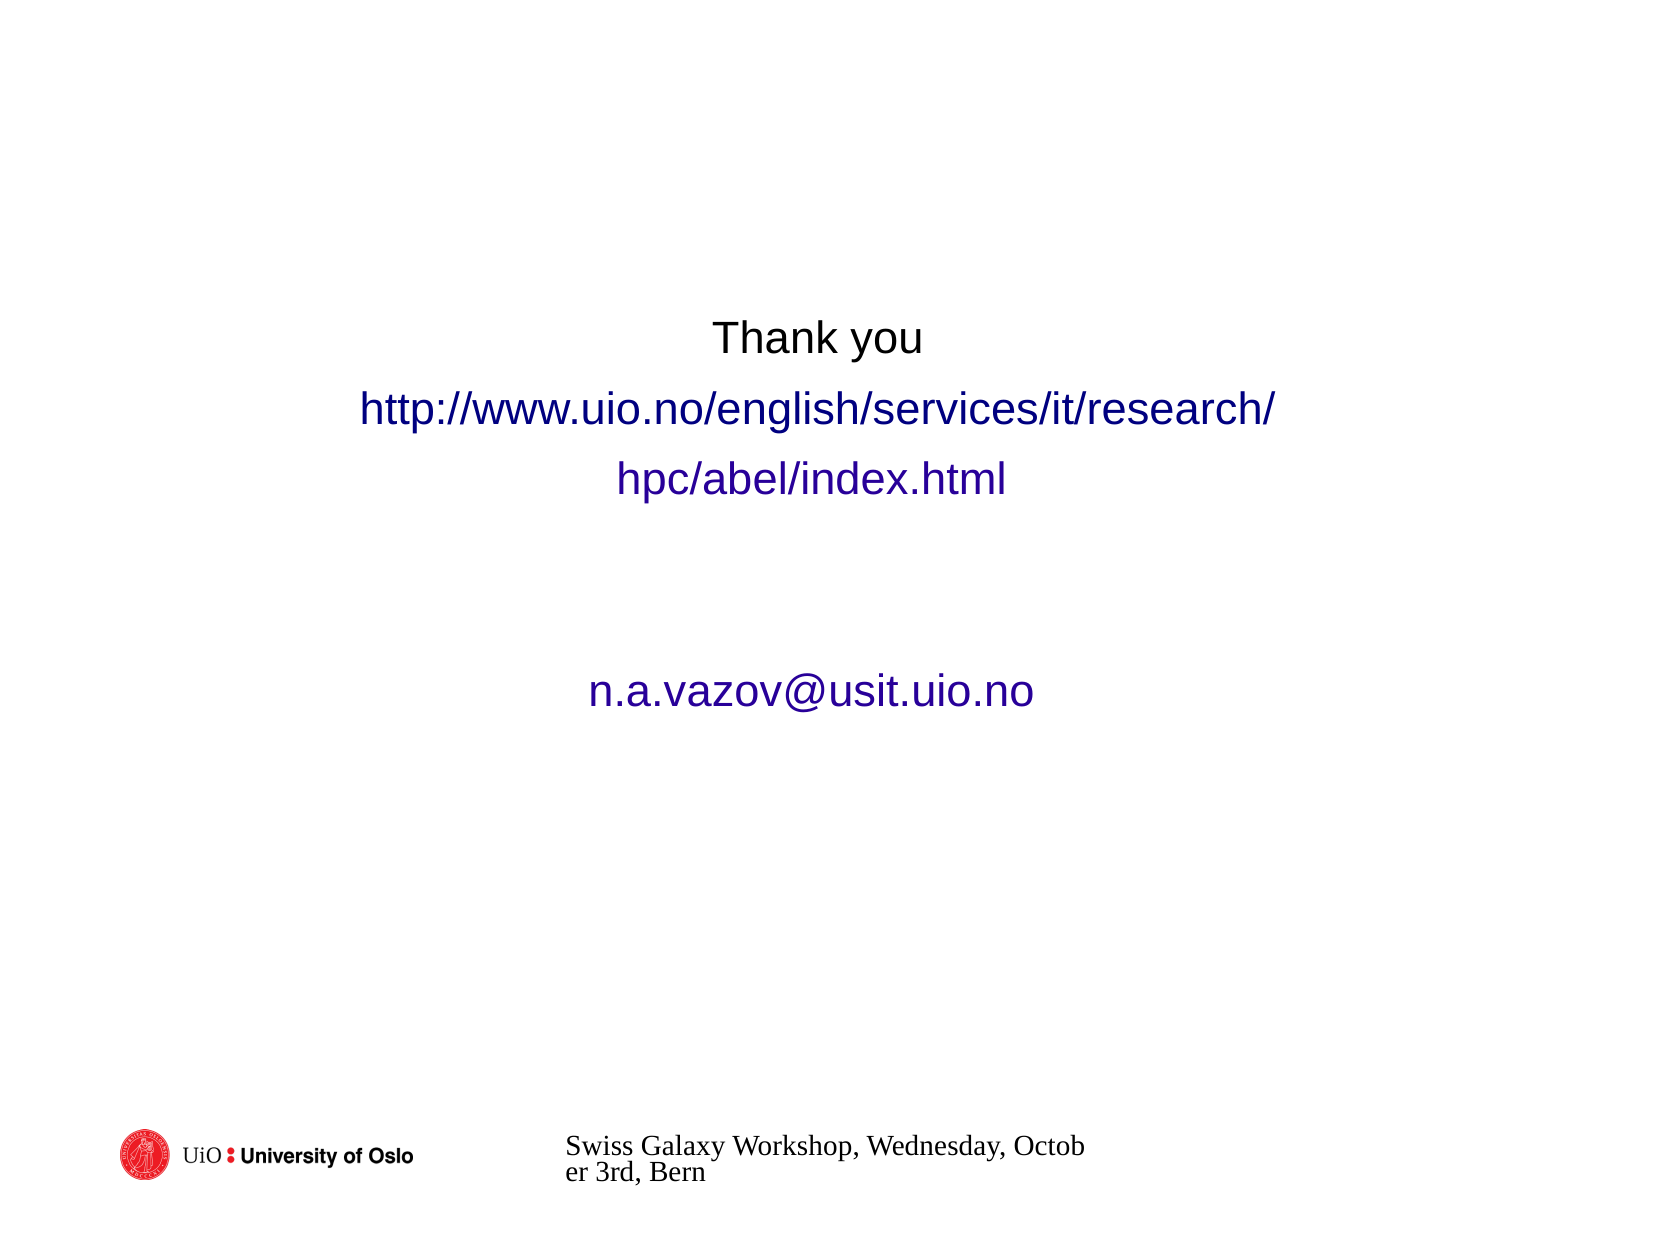

# Thank you
 http://www.uio.no/english/services/it/research/
hpc/abel/index.html
n.a.vazov@usit.uio.no
Swiss Galaxy Workshop, Wednesday, October 3rd, Bern